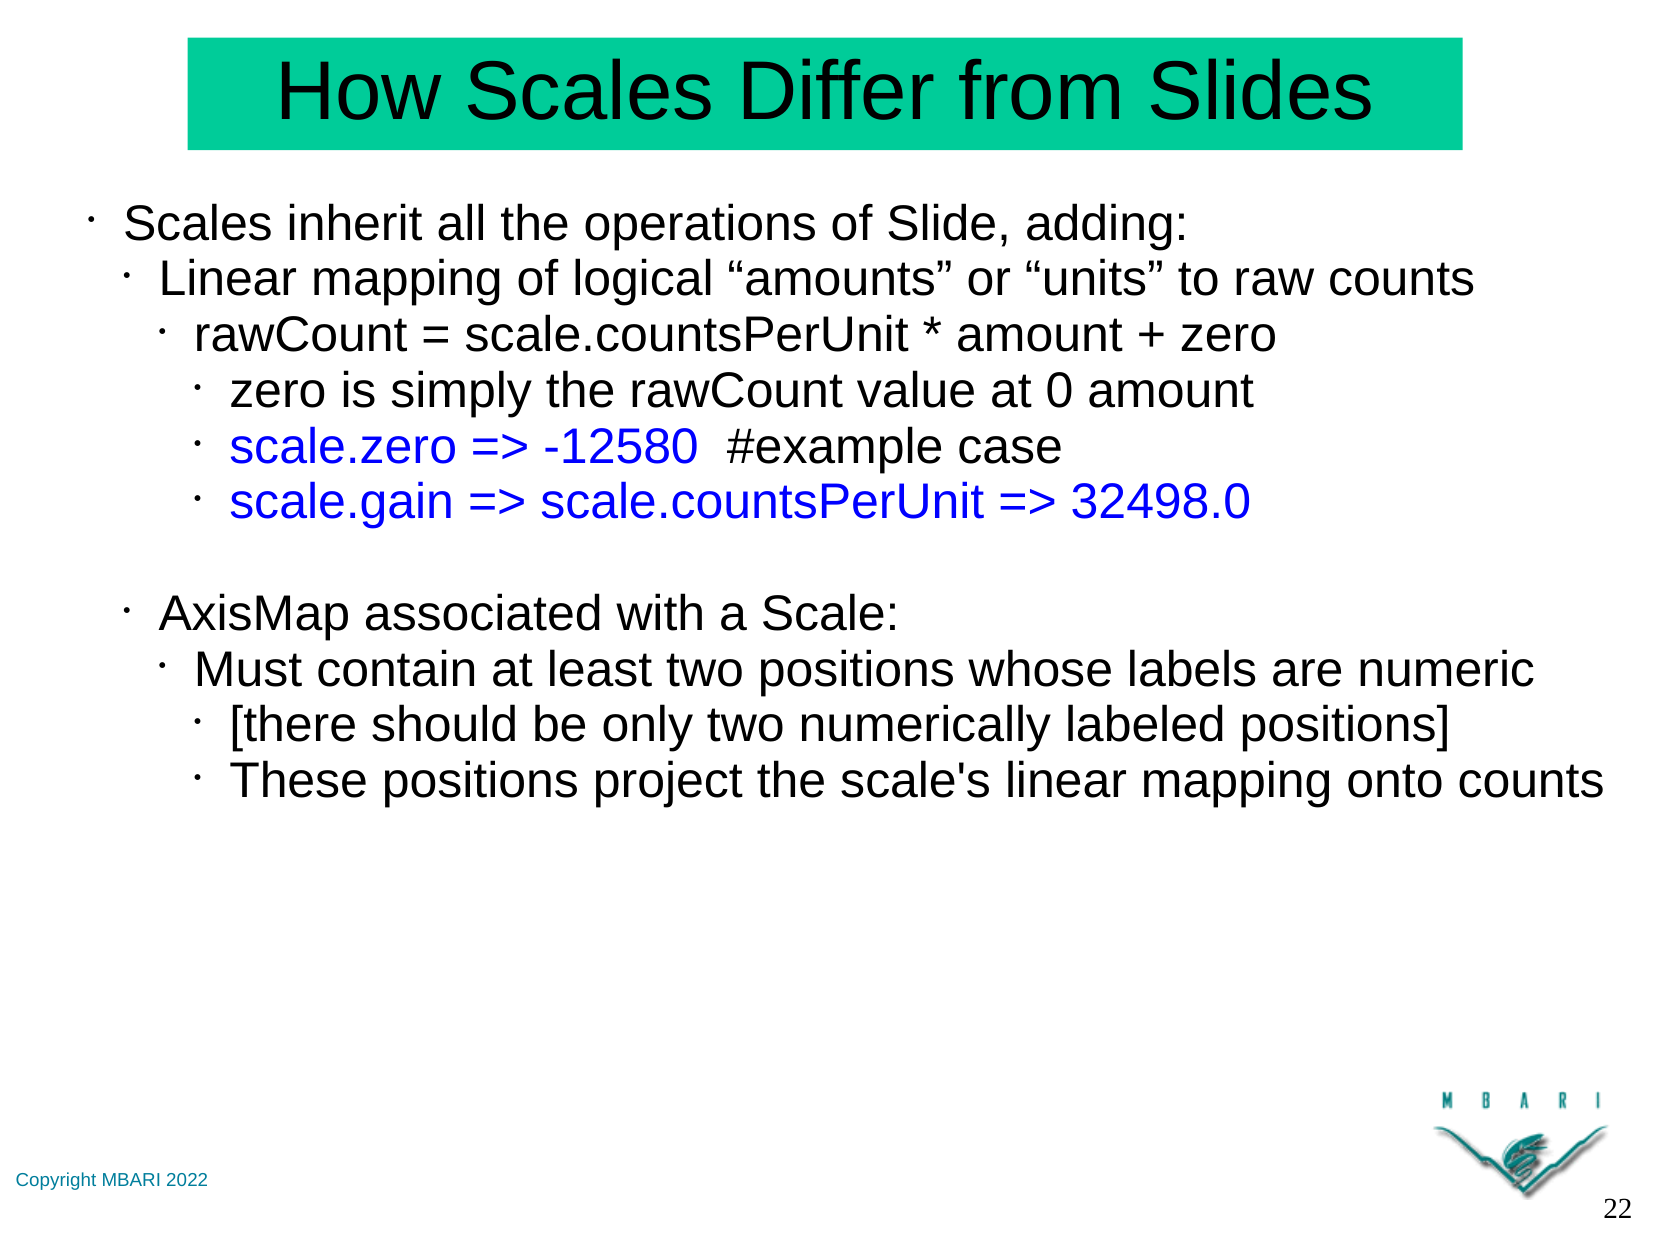

How Scales Differ from Slides
Scales inherit all the operations of Slide, adding:
Linear mapping of logical “amounts” or “units” to raw counts
rawCount = scale.countsPerUnit * amount + zero
zero is simply the rawCount value at 0 amount
scale.zero => -12580 #example case
scale.gain => scale.countsPerUnit => 32498.0
AxisMap associated with a Scale:
Must contain at least two positions whose labels are numeric
[there should be only two numerically labeled positions]
These positions project the scale's linear mapping onto counts